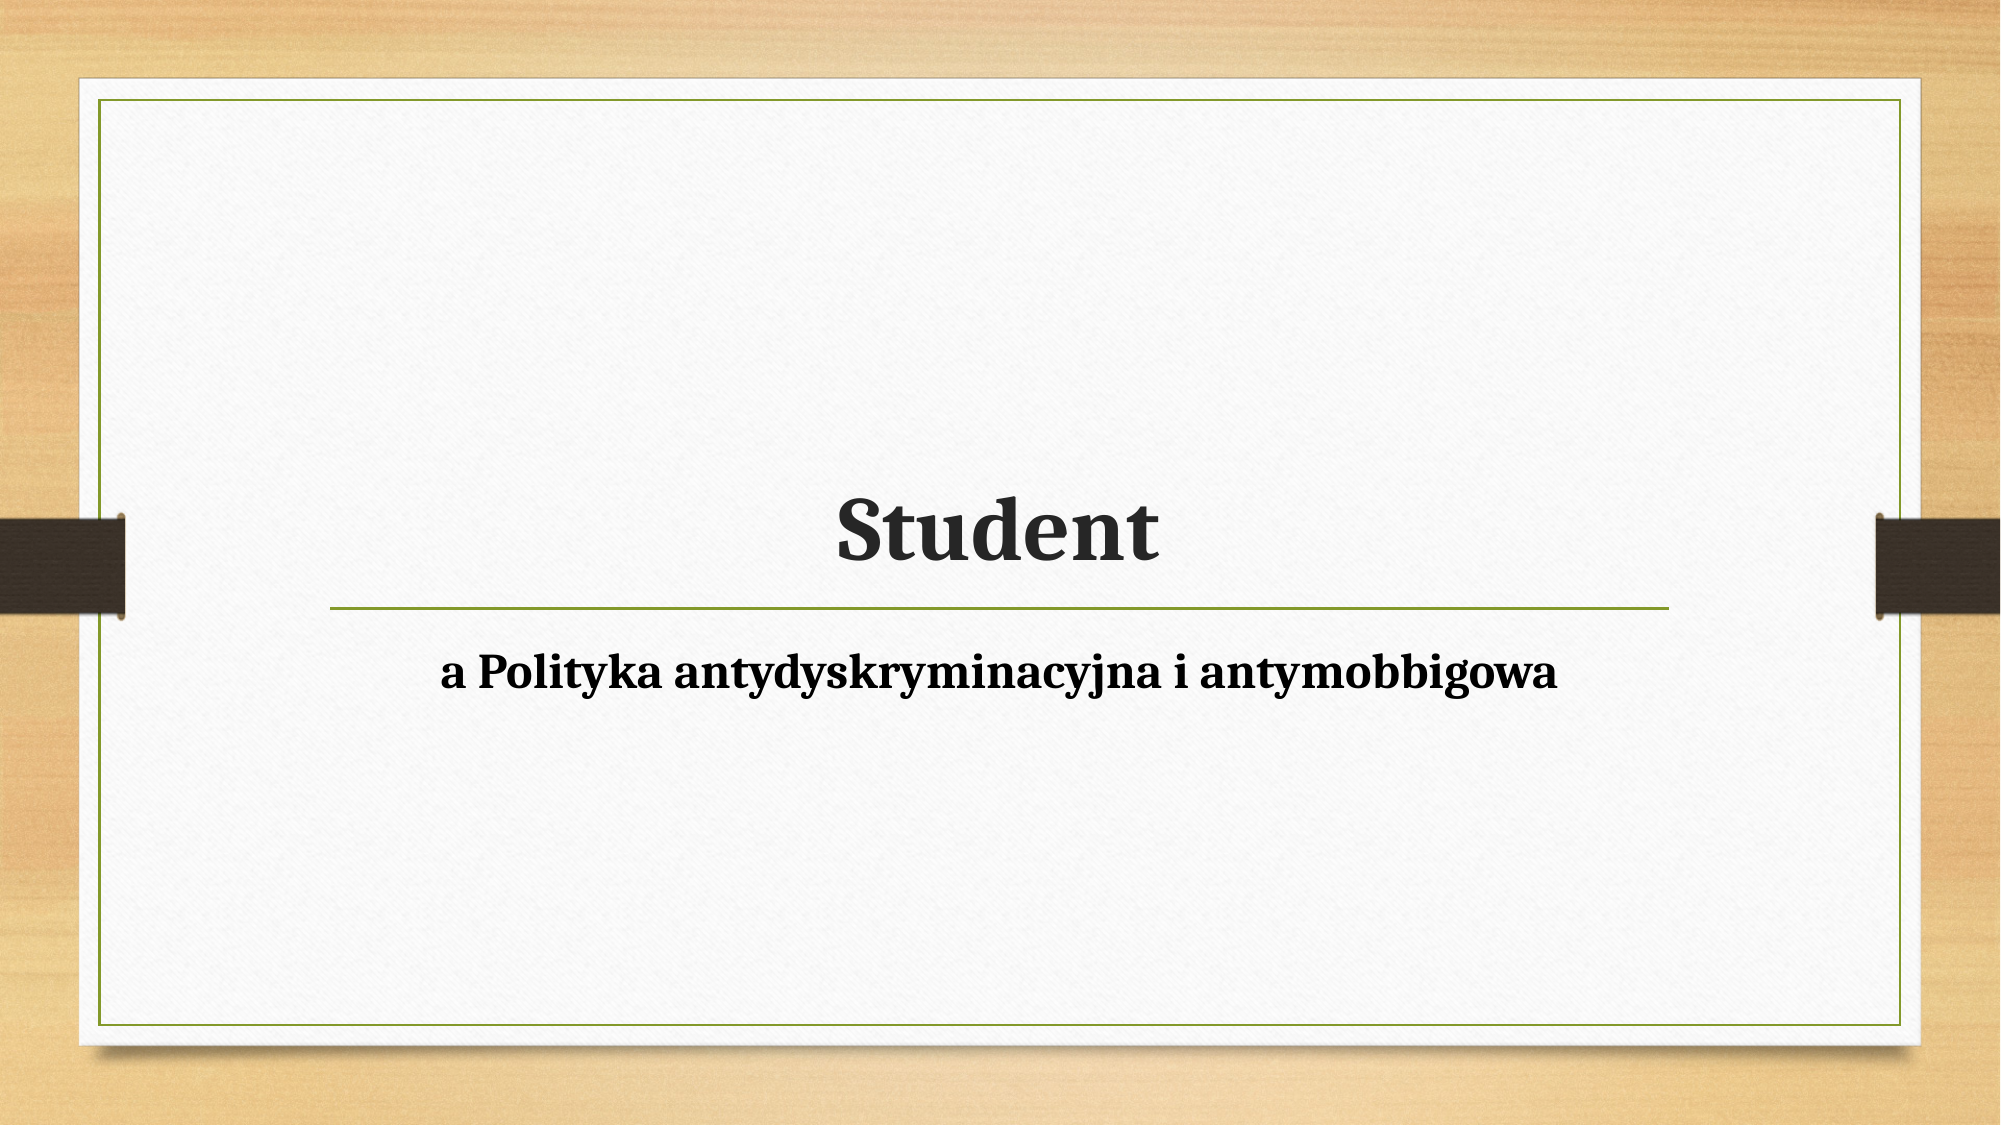

# Student
a Polityka antydyskryminacyjna i antymobbigowa